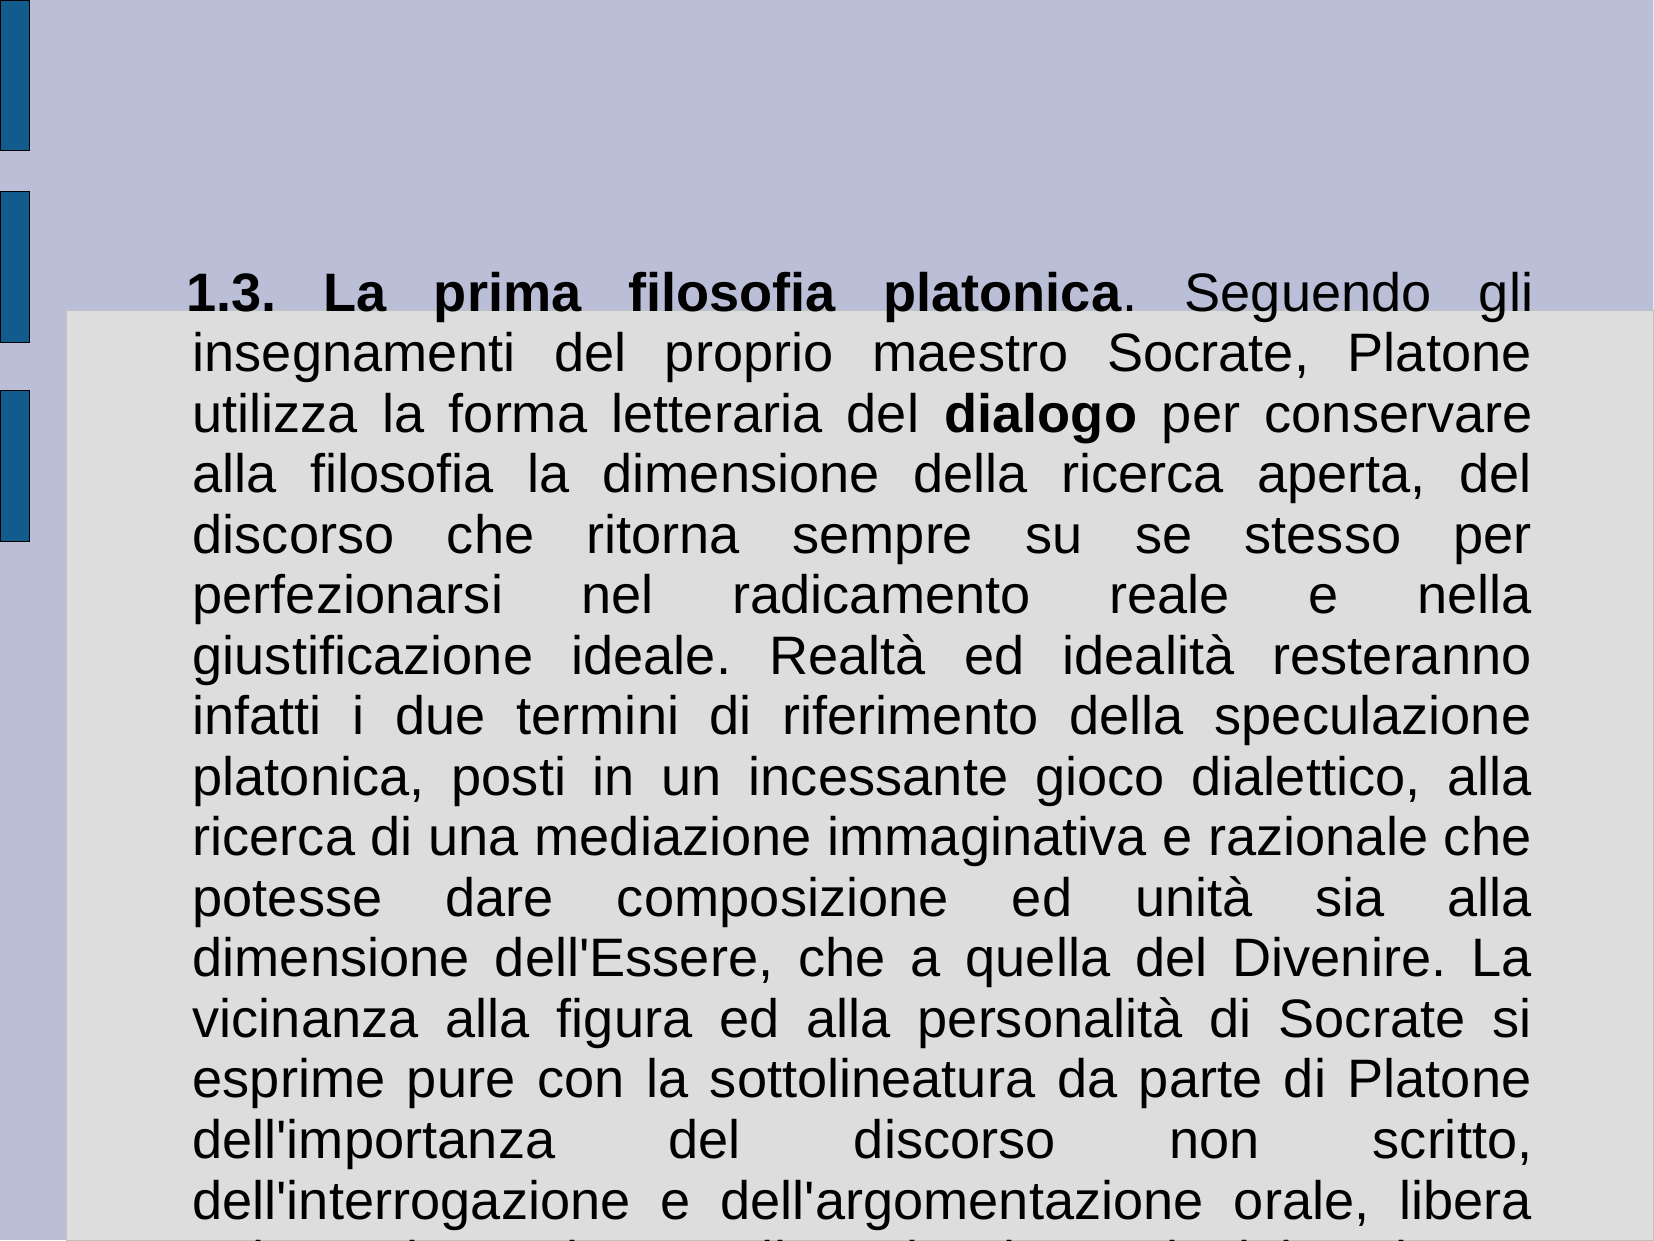

#
 1.3. La prima filosofia platonica. Seguendo gli insegnamenti del proprio maestro Socrate, Platone utilizza la forma letteraria del dialogo per conservare alla filosofia la dimensione della ricerca aperta, del discorso che ritorna sempre su se stesso per perfezionarsi nel radicamento reale e nella giustificazione ideale. Realtà ed idealità resteranno infatti i due termini di riferimento della speculazione platonica, posti in un incessante gioco dialettico, alla ricerca di una mediazione immaginativa e razionale che potesse dare composizione ed unità sia alla dimensione dell'Essere, che a quella del Divenire. La vicinanza alla figura ed alla personalità di Socrate si esprime pure con la sottolineatura da parte di Platone dell'importanza del discorso non scritto, dell'interrogazione e dell'argomentazione orale, libera nel proprio movimento di precisazione e legittimazione.